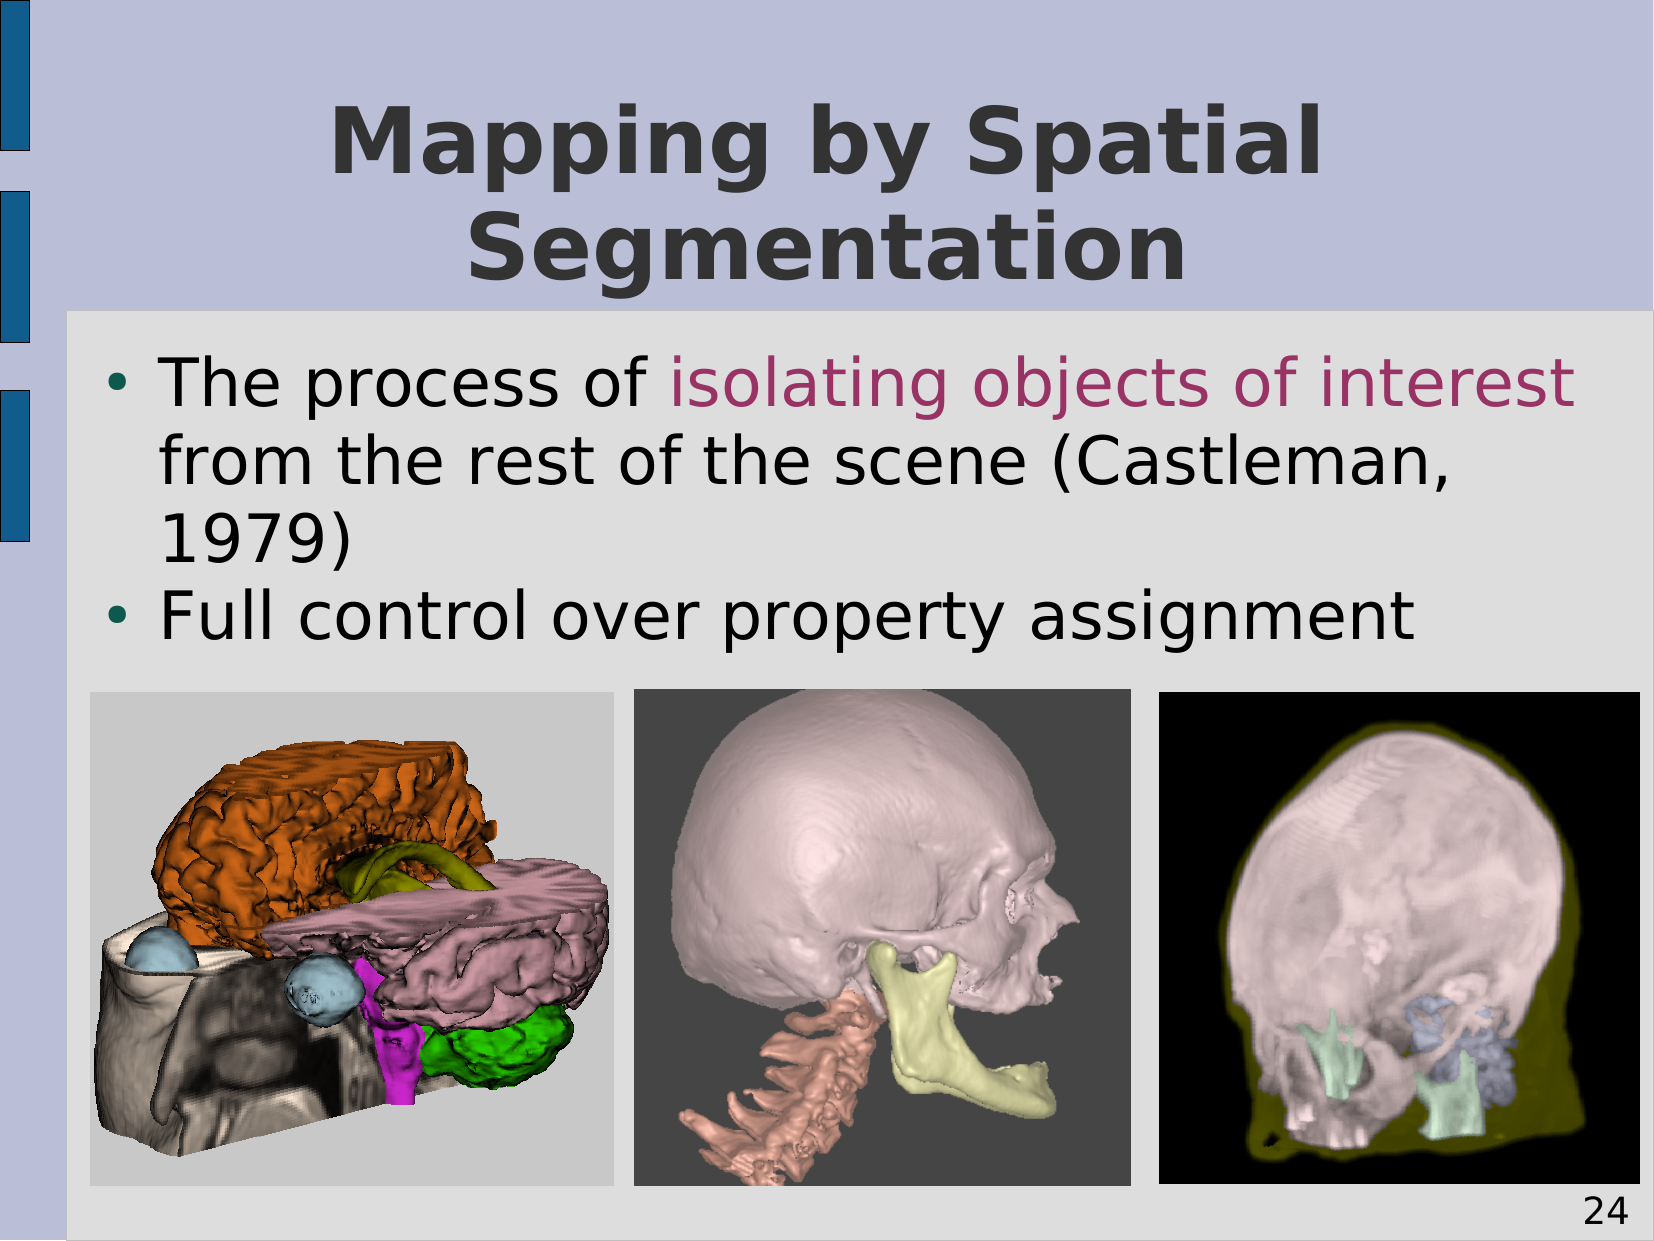

# Mapping by Spatial Segmentation
The process of isolating objects of interest from the rest of the scene (Castleman, 1979)
Full control over property assignment